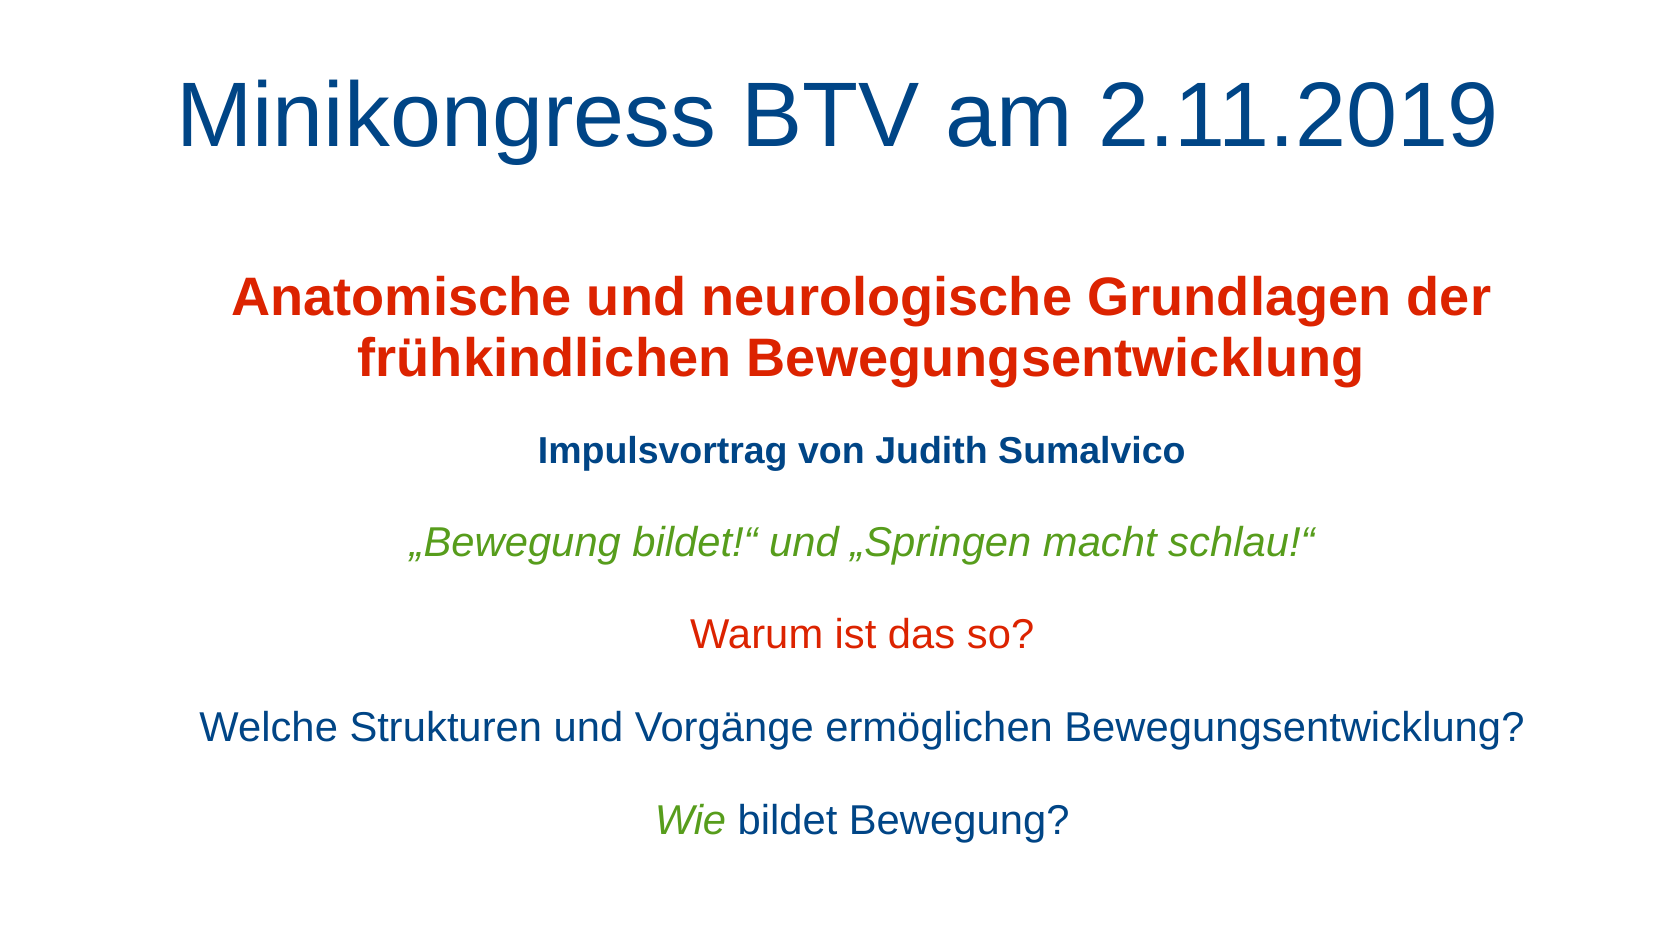

Anatomische und neurologische Grundlagen der frühkindlichen Bewegungsentwicklung
Impulsvortrag von Judith Sumalvico
„Bewegung bildet!“ und „Springen macht schlau!“
Warum ist das so?
Welche Strukturen und Vorgänge ermöglichen Bewegungsentwicklung?
Wie bildet Bewegung?
# Minikongress BTV am 2.11.2019